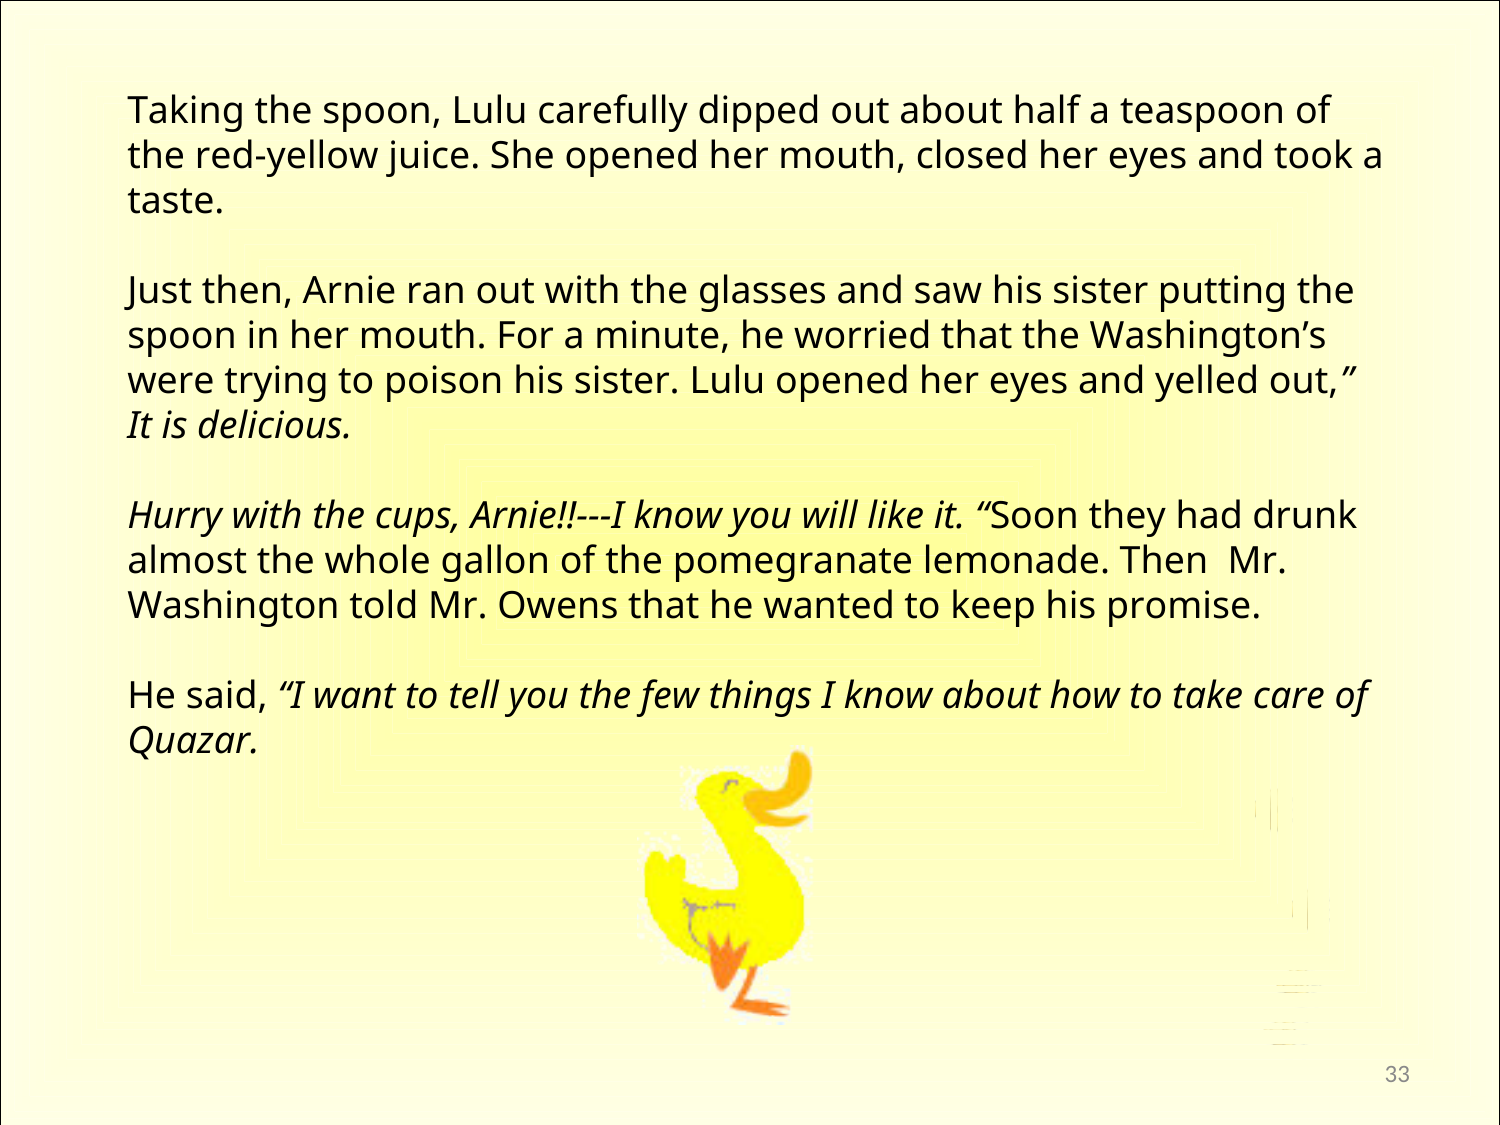

Taking the spoon, Lulu carefully dipped out about half a teaspoon of the red-yellow juice. She opened her mouth, closed her eyes and took a taste.
Just then, Arnie ran out with the glasses and saw his sister putting the spoon in her mouth. For a minute, he worried that the Washington’s were trying to poison his sister. Lulu opened her eyes and yelled out,” It is delicious.
Hurry with the cups, Arnie!!---I know you will like it. “Soon they had drunk almost the whole gallon of the pomegranate lemonade. Then Mr. Washington told Mr. Owens that he wanted to keep his promise.
He said, “I want to tell you the few things I know about how to take care of Quazar.